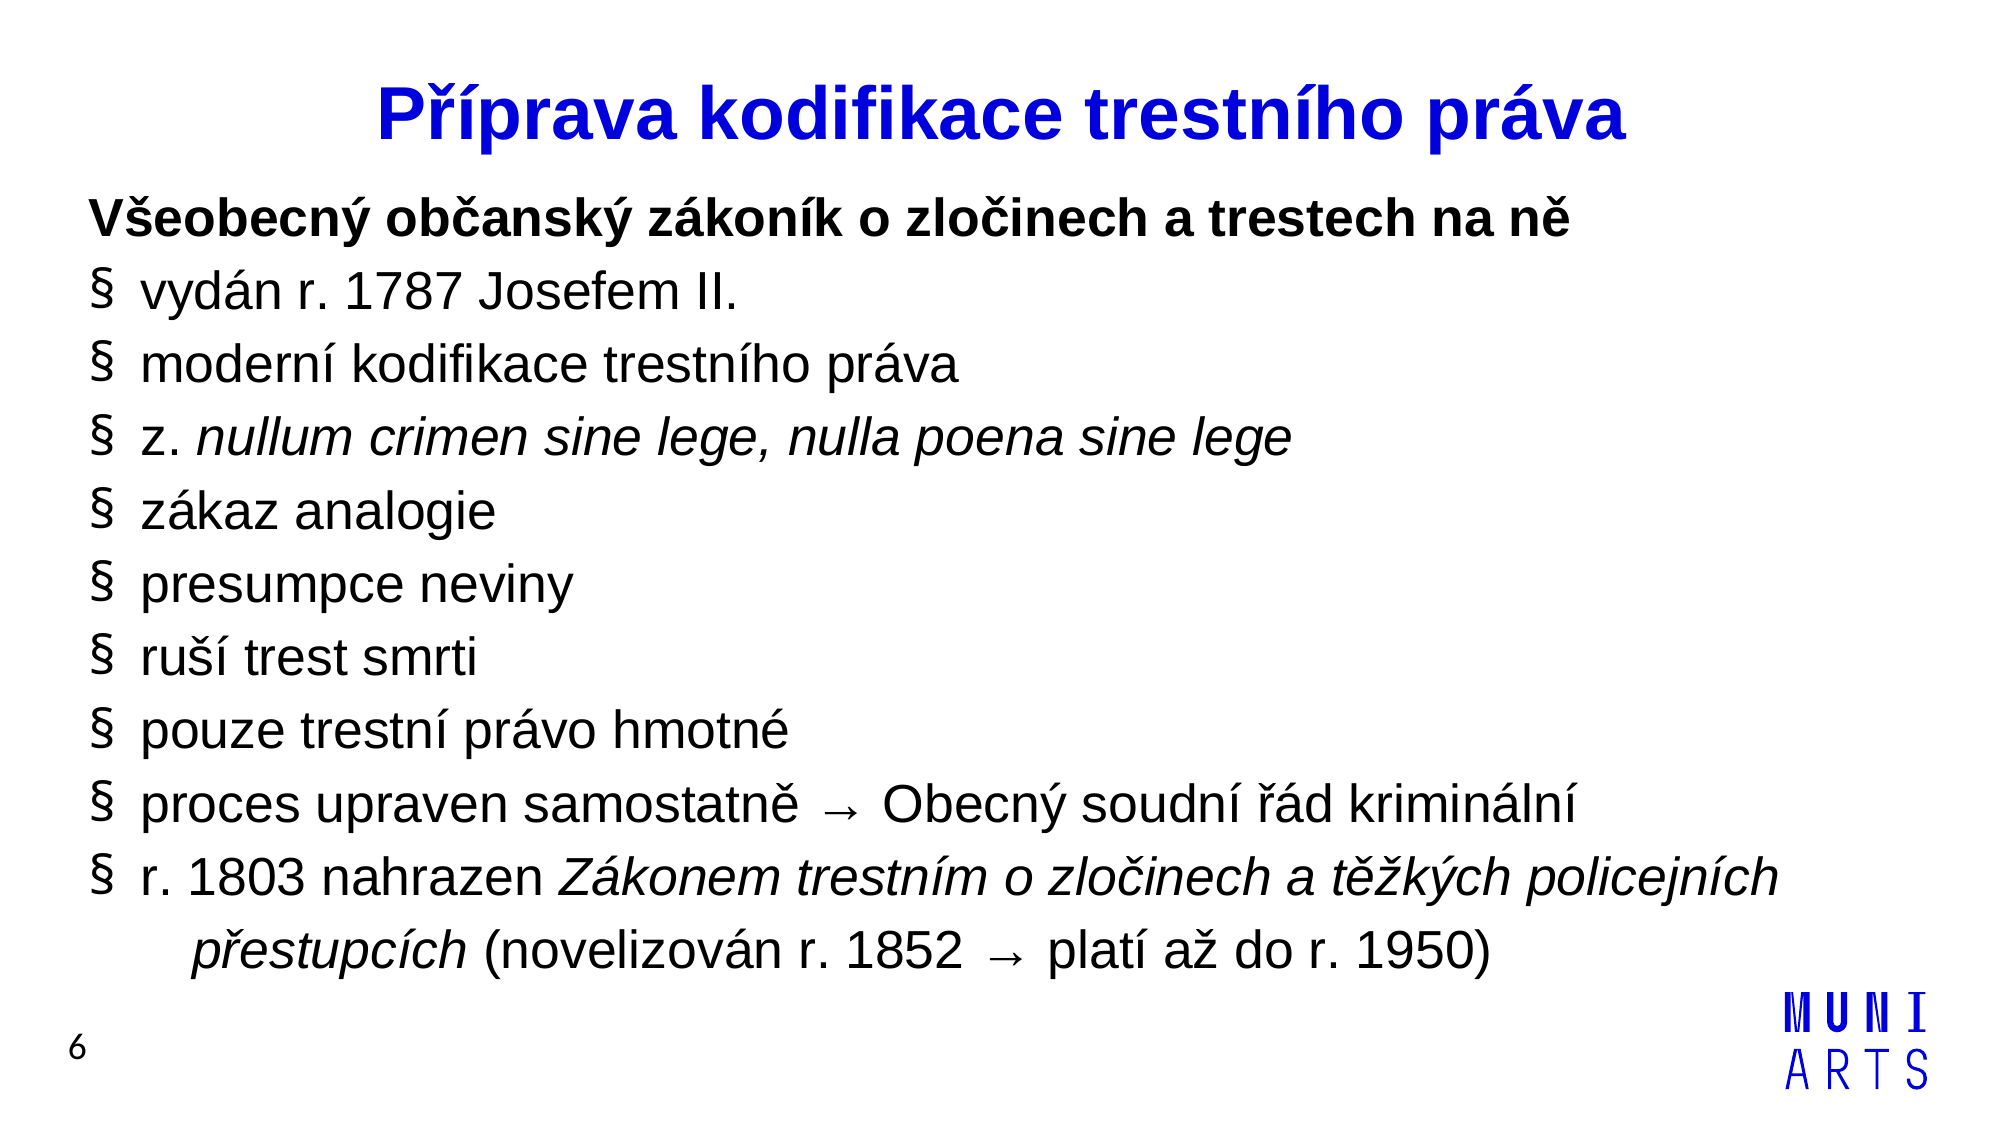

# Příprava kodifikace trestního práva
Všeobecný občanský zákoník o zločinech a trestech na ně
vydán r. 1787 Josefem II.
moderní kodifikace trestního práva
z. nullum crimen sine lege, nulla poena sine lege
zákaz analogie
presumpce neviny
ruší trest smrti
pouze trestní právo hmotné
proces upraven samostatně → Obecný soudní řád kriminální
r. 1803 nahrazen Zákonem trestním o zločinech a těžkých policejních přestupcích (novelizován r. 1852 → platí až do r. 1950)